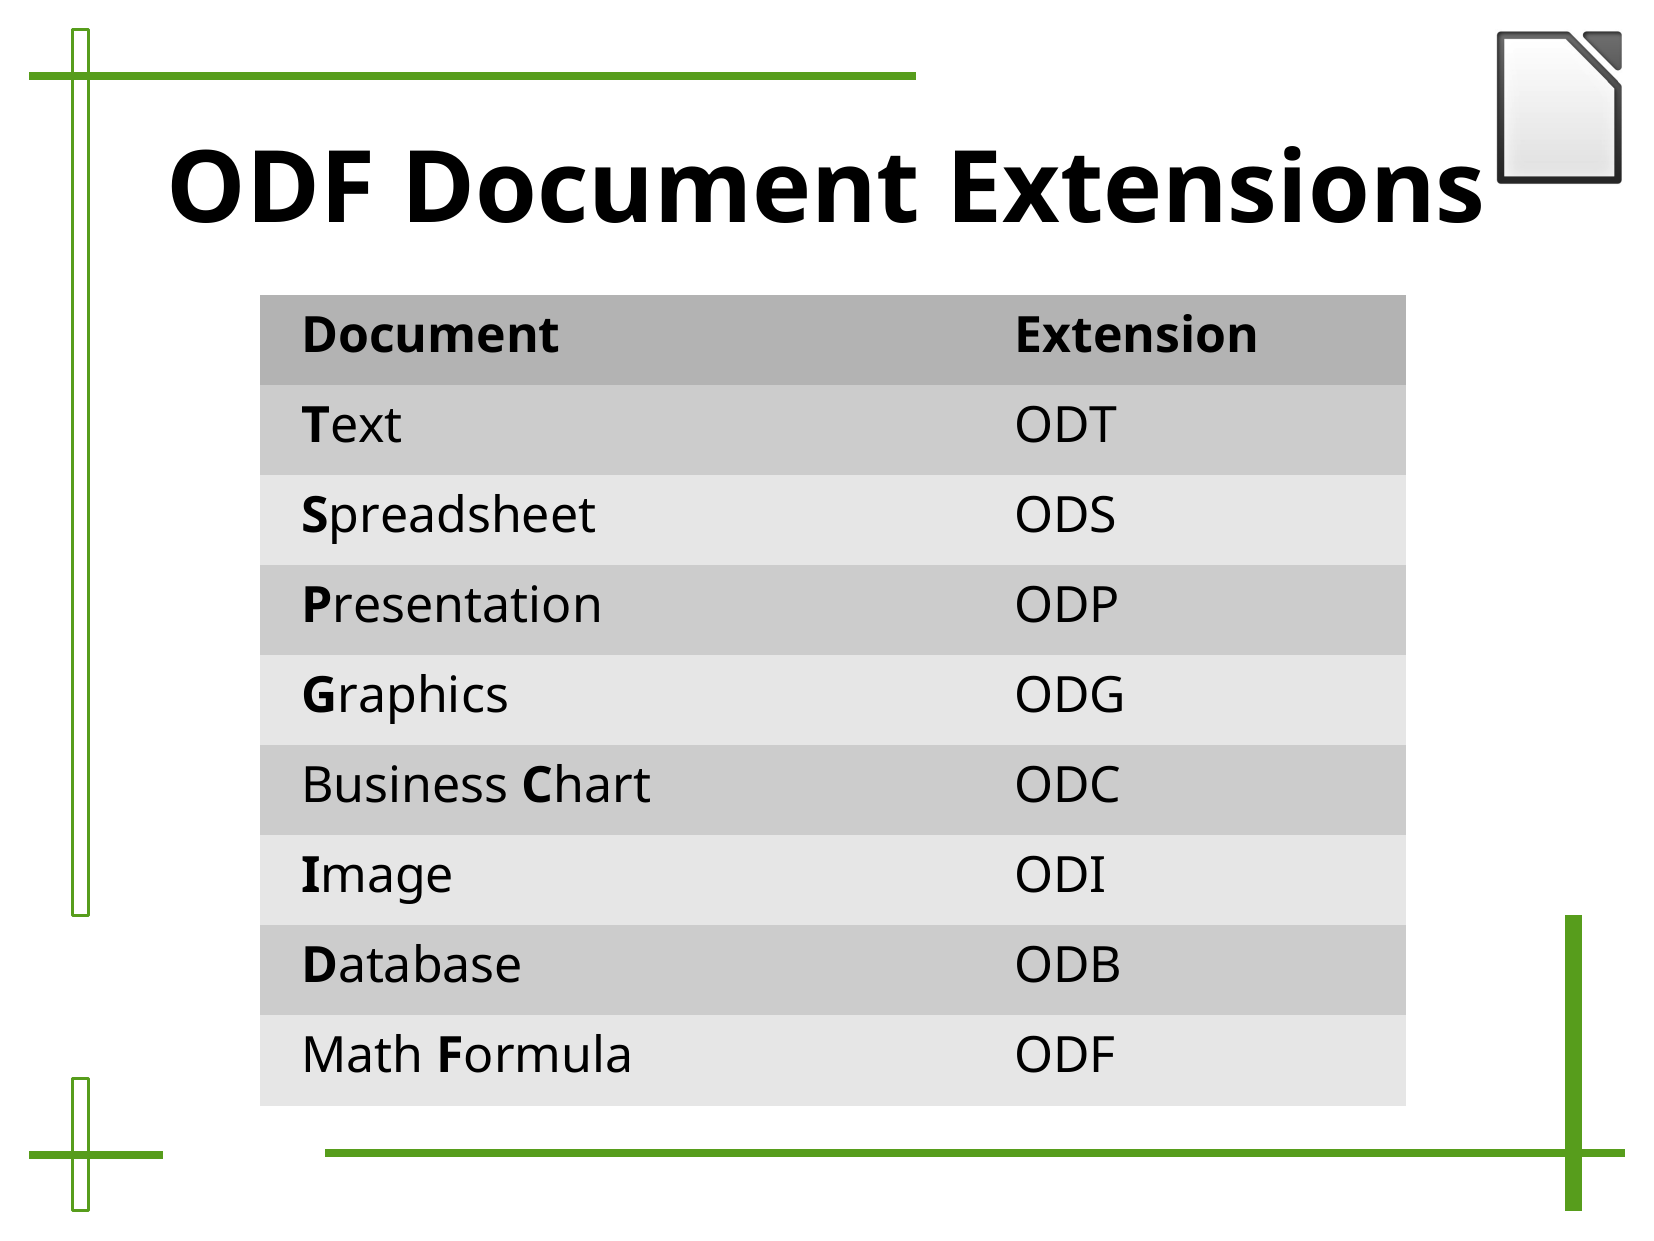

# ODF Document Extensions
| Document | Extension |
| --- | --- |
| Text | ODT |
| Spreadsheet | ODS |
| Presentation | ODP |
| Graphics | ODG |
| Business Chart | ODC |
| Image | ODI |
| Database | ODB |
| Math Formula | ODF |